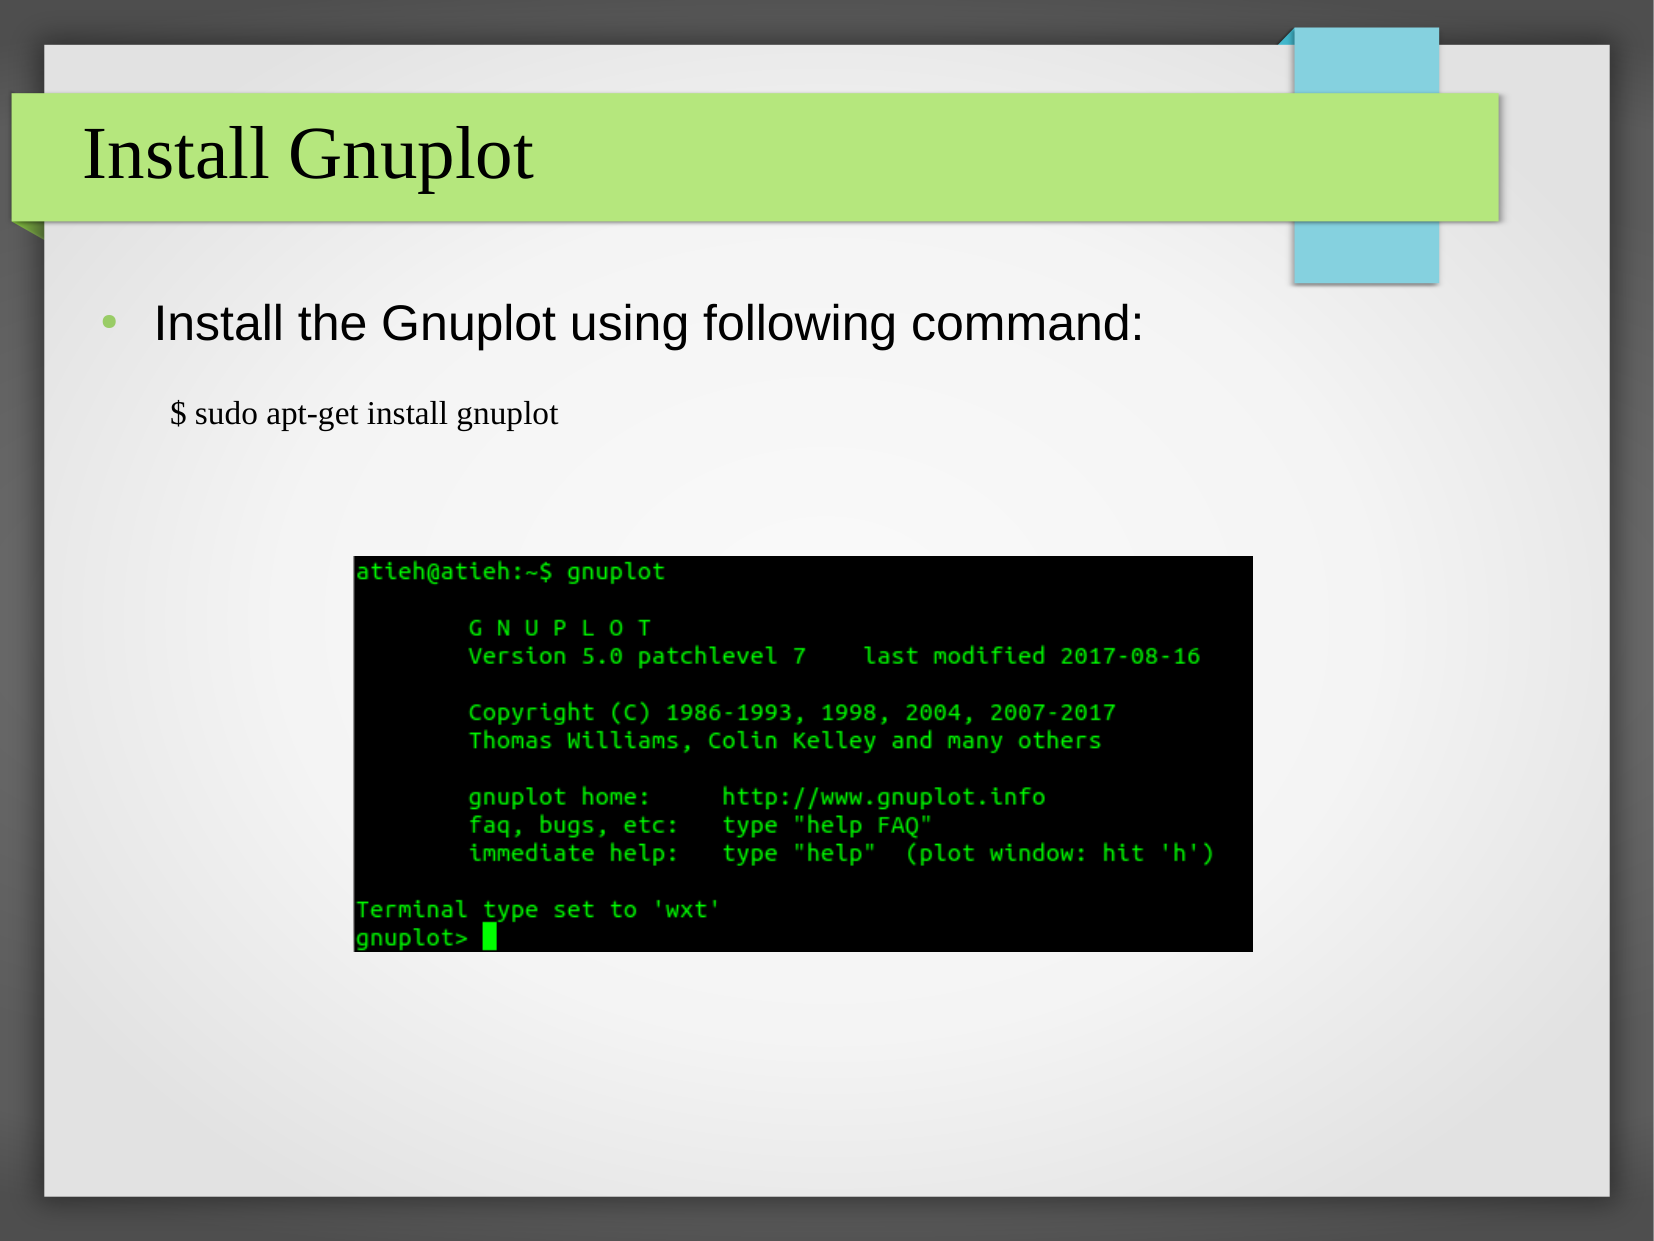

# Install Gnuplot
Install the Gnuplot using following command:
$ sudo apt-get install gnuplot